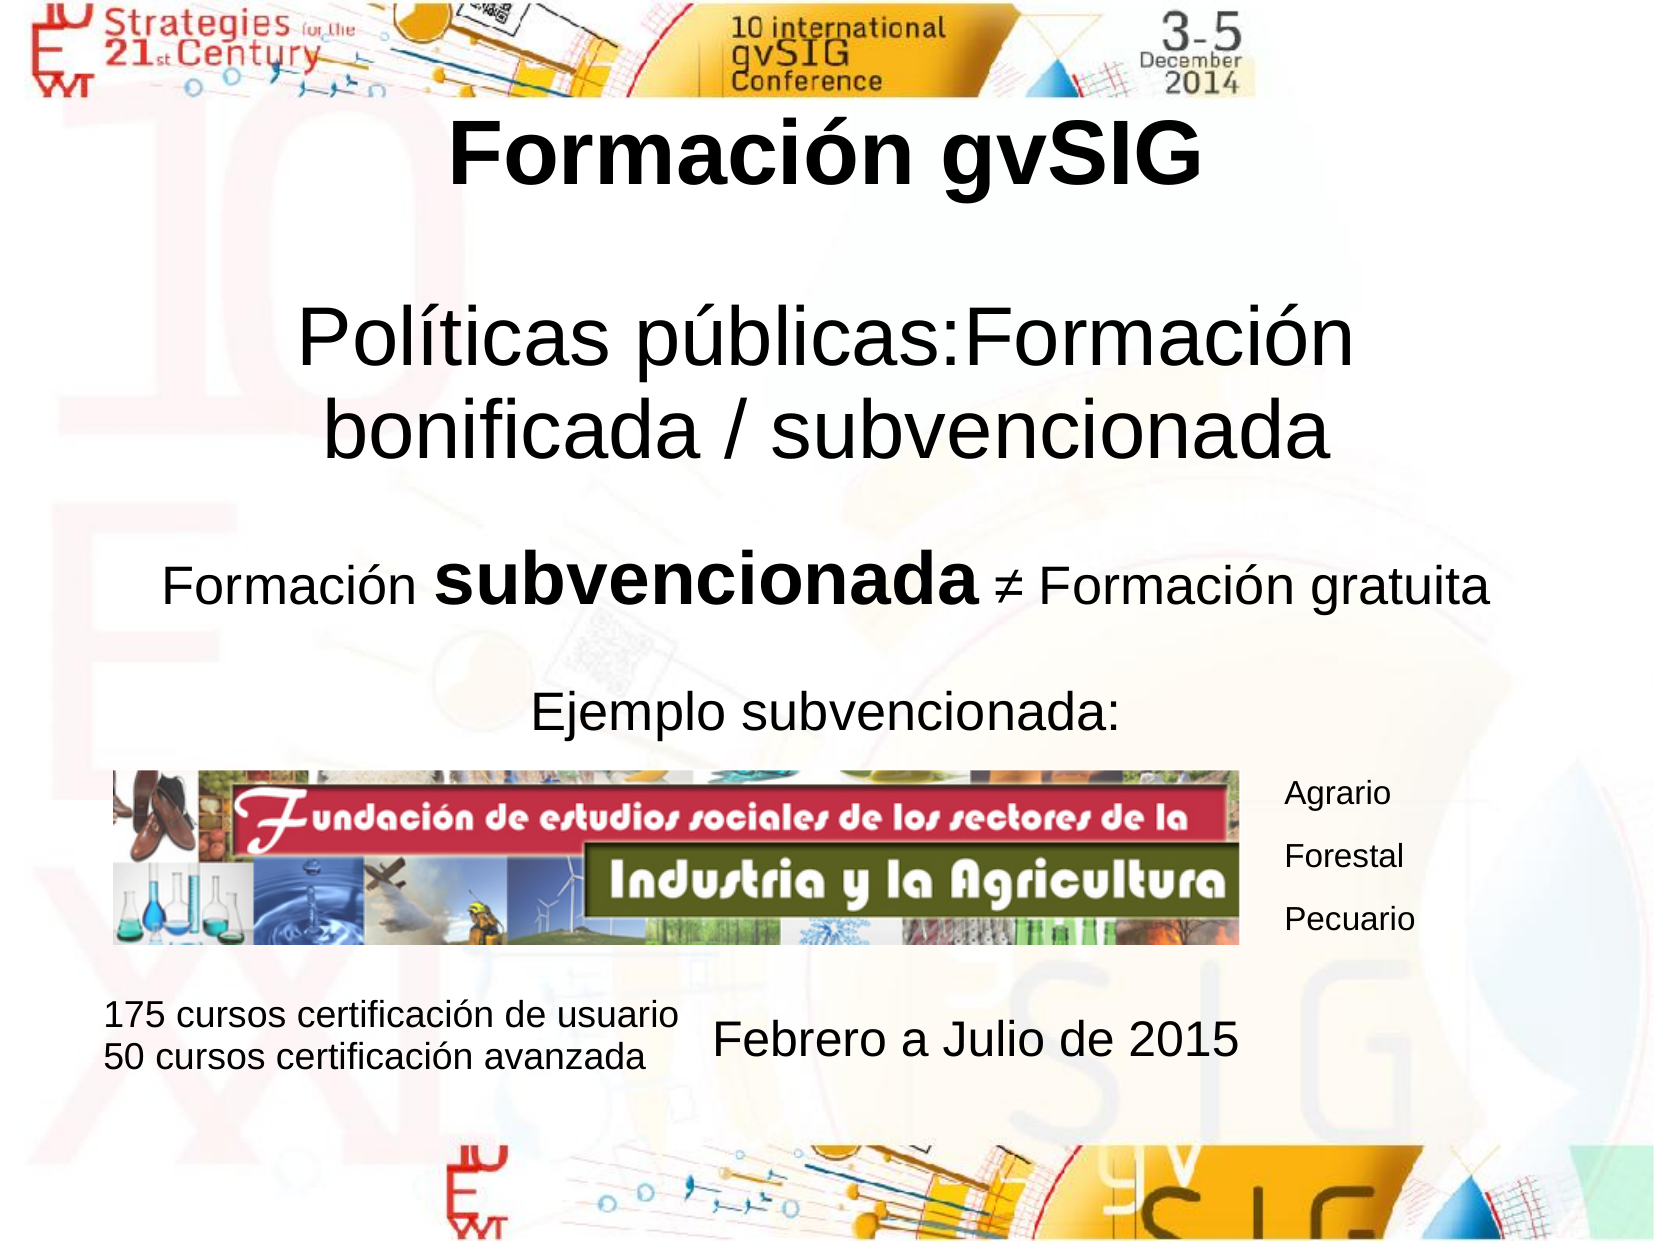

# Formación gvSIG
Políticas públicas:Formación bonificada / subvencionada
Formación subvencionada ≠ Formación gratuita
Ejemplo subvencionada:
Agrario
Forestal
Pecuario
175 cursos certificación de usuario
50 cursos certificación avanzada
Febrero a Julio de 2015